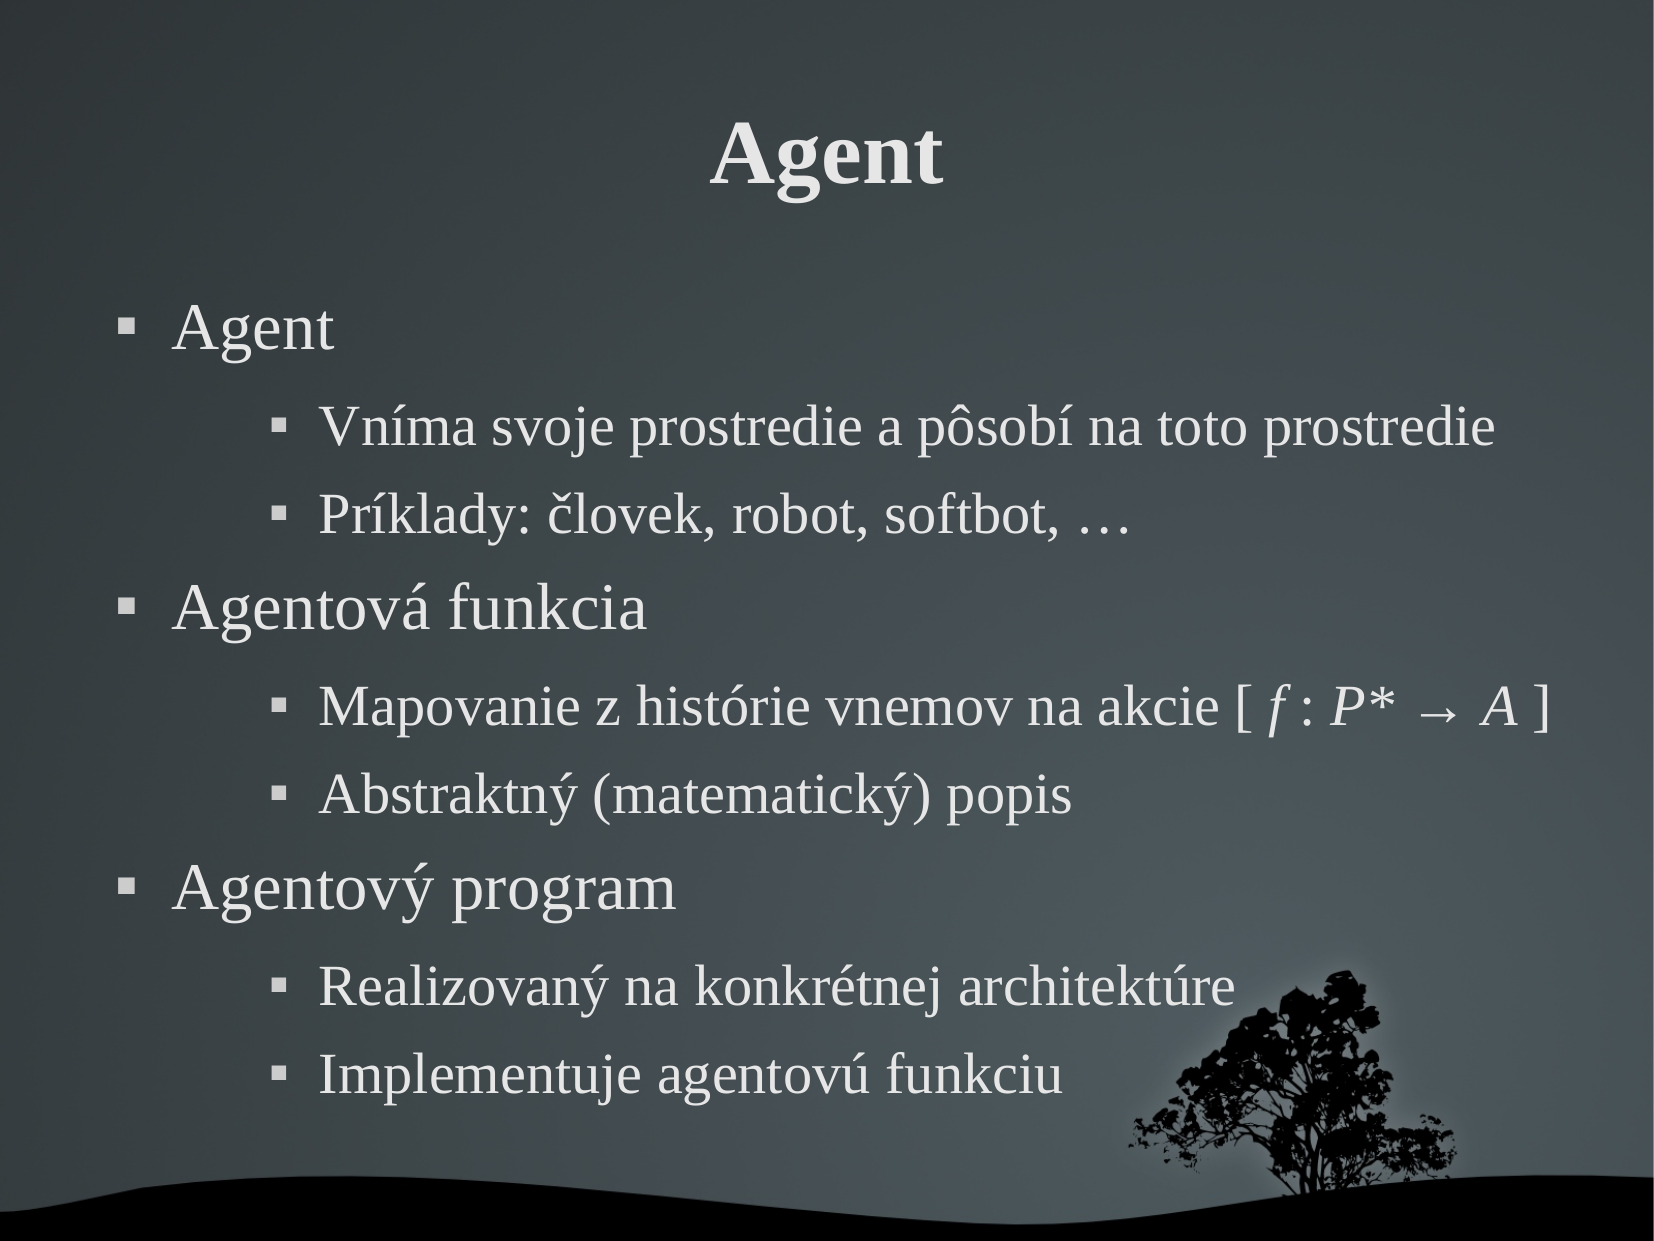

# Agent
Agent
Vníma svoje prostredie a pôsobí na toto prostredie
Príklady: človek, robot, softbot, …
Agentová funkcia
Mapovanie z histórie vnemov na akcie [ f : P* → A ]
Abstraktný (matematický) popis
Agentový program
Realizovaný na konkrétnej architektúre
Implementuje agentovú funkciu